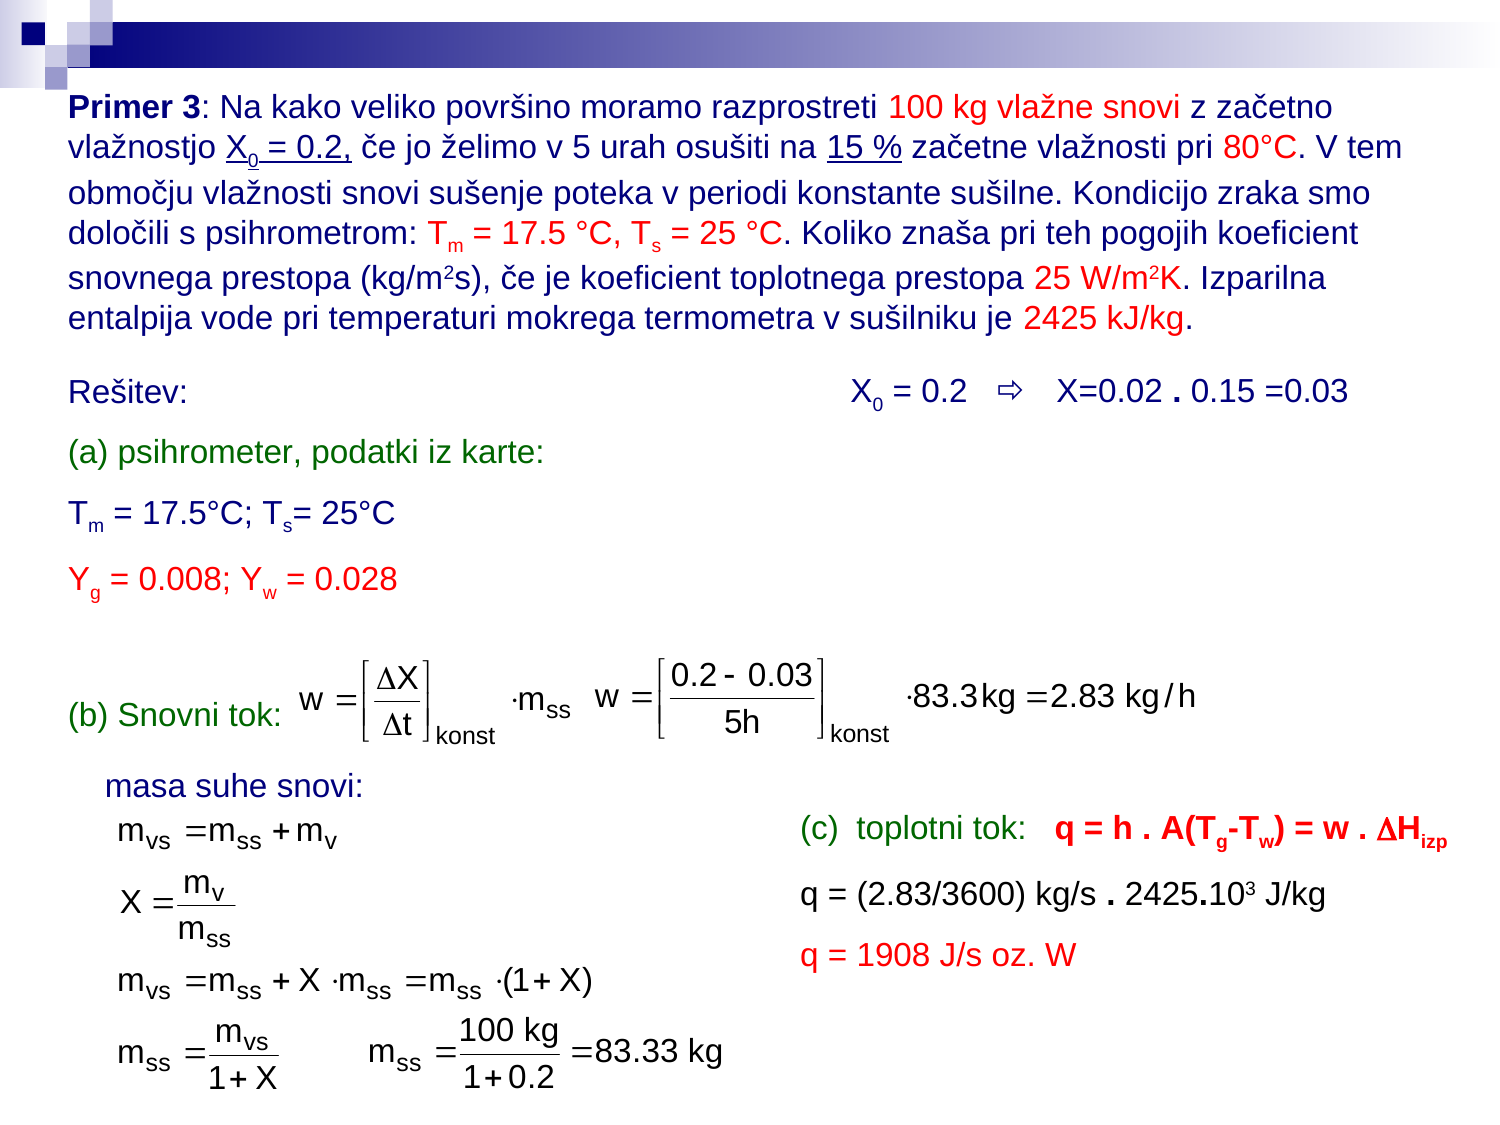

Primer 3: Na kako veliko površino moramo razprostreti 100 kg vlažne snovi z začetno vlažnostjo X0 = 0.2, če jo želimo v 5 urah osušiti na 15 % začetne vlažnosti pri 80°C. V tem območju vlažnosti snovi sušenje poteka v periodi konstante sušilne. Kondicijo zraka smo določili s psihrometrom: Tm = 17.5 °C, Ts = 25 °C. Koliko znaša pri teh pogojih koeficient snovnega prestopa (kg/m2s), če je koeficient toplotnega prestopa 25 W/m2K. Izparilna entalpija vode pri temperaturi mokrega termometra v sušilniku je 2425 kJ/kg.
X0 = 0.2  X=0.02 . 0.15 =0.03
Rešitev:
(a) psihrometer, podatki iz karte:
Tm = 17.5°C; Ts= 25°C
Yg = 0.008; Yw = 0.028
(b) Snovni tok:
 masa suhe snovi:
toplotni tok: q = h . A(Tg-Tw) = w . Hizp
q = (2.83/3600) kg/s . 2425.103 J/kg
q = 1908 J/s oz. W